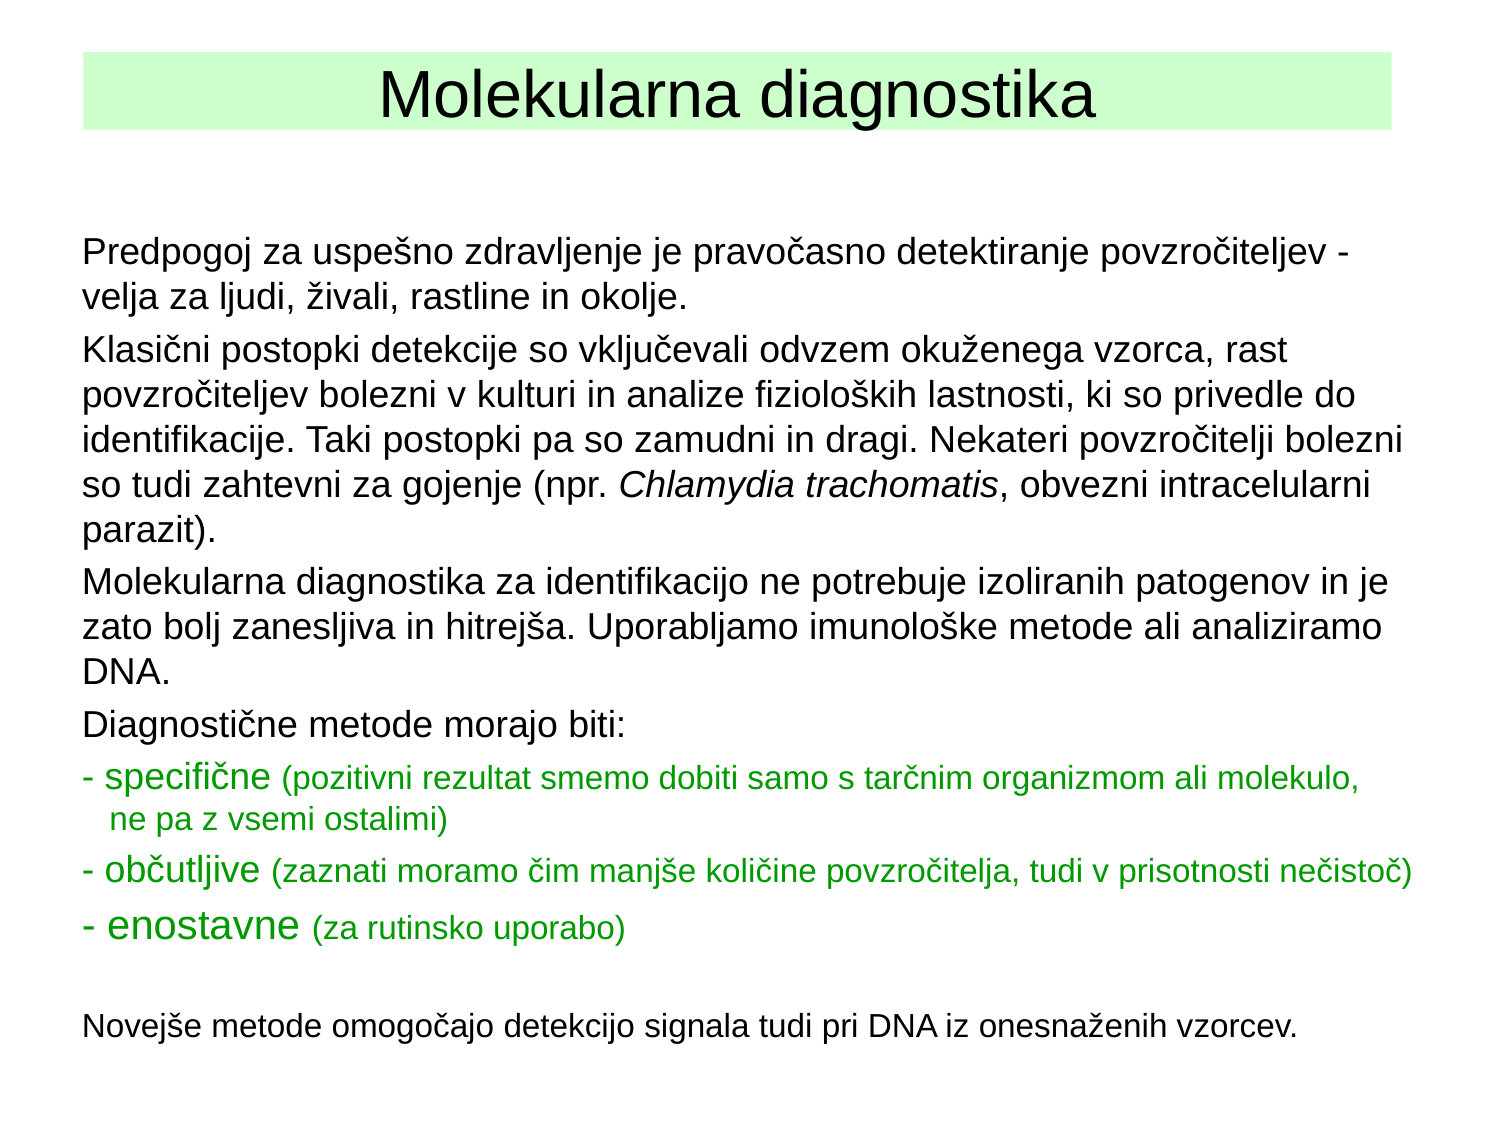

# Molekularna diagnostika
Predpogoj za uspešno zdravljenje je pravočasno detektiranje povzročiteljev - velja za ljudi, živali, rastline in okolje.
Klasični postopki detekcije so vključevali odvzem okuženega vzorca, rast povzročiteljev bolezni v kulturi in analize fizioloških lastnosti, ki so privedle do identifikacije. Taki postopki pa so zamudni in dragi. Nekateri povzročitelji bolezni so tudi zahtevni za gojenje (npr. Chlamydia trachomatis, obvezni intracelularni parazit).
Molekularna diagnostika za identifikacijo ne potrebuje izoliranih patogenov in je zato bolj zanesljiva in hitrejša. Uporabljamo imunološke metode ali analiziramo DNA.
Diagnostične metode morajo biti:
- specifične (pozitivni rezultat smemo dobiti samo s tarčnim organizmom ali molekulo,
 ne pa z vsemi ostalimi)
- občutljive (zaznati moramo čim manjše količine povzročitelja, tudi v prisotnosti nečistoč)
- enostavne (za rutinsko uporabo)
Novejše metode omogočajo detekcijo signala tudi pri DNA iz onesnaženih vzorcev.